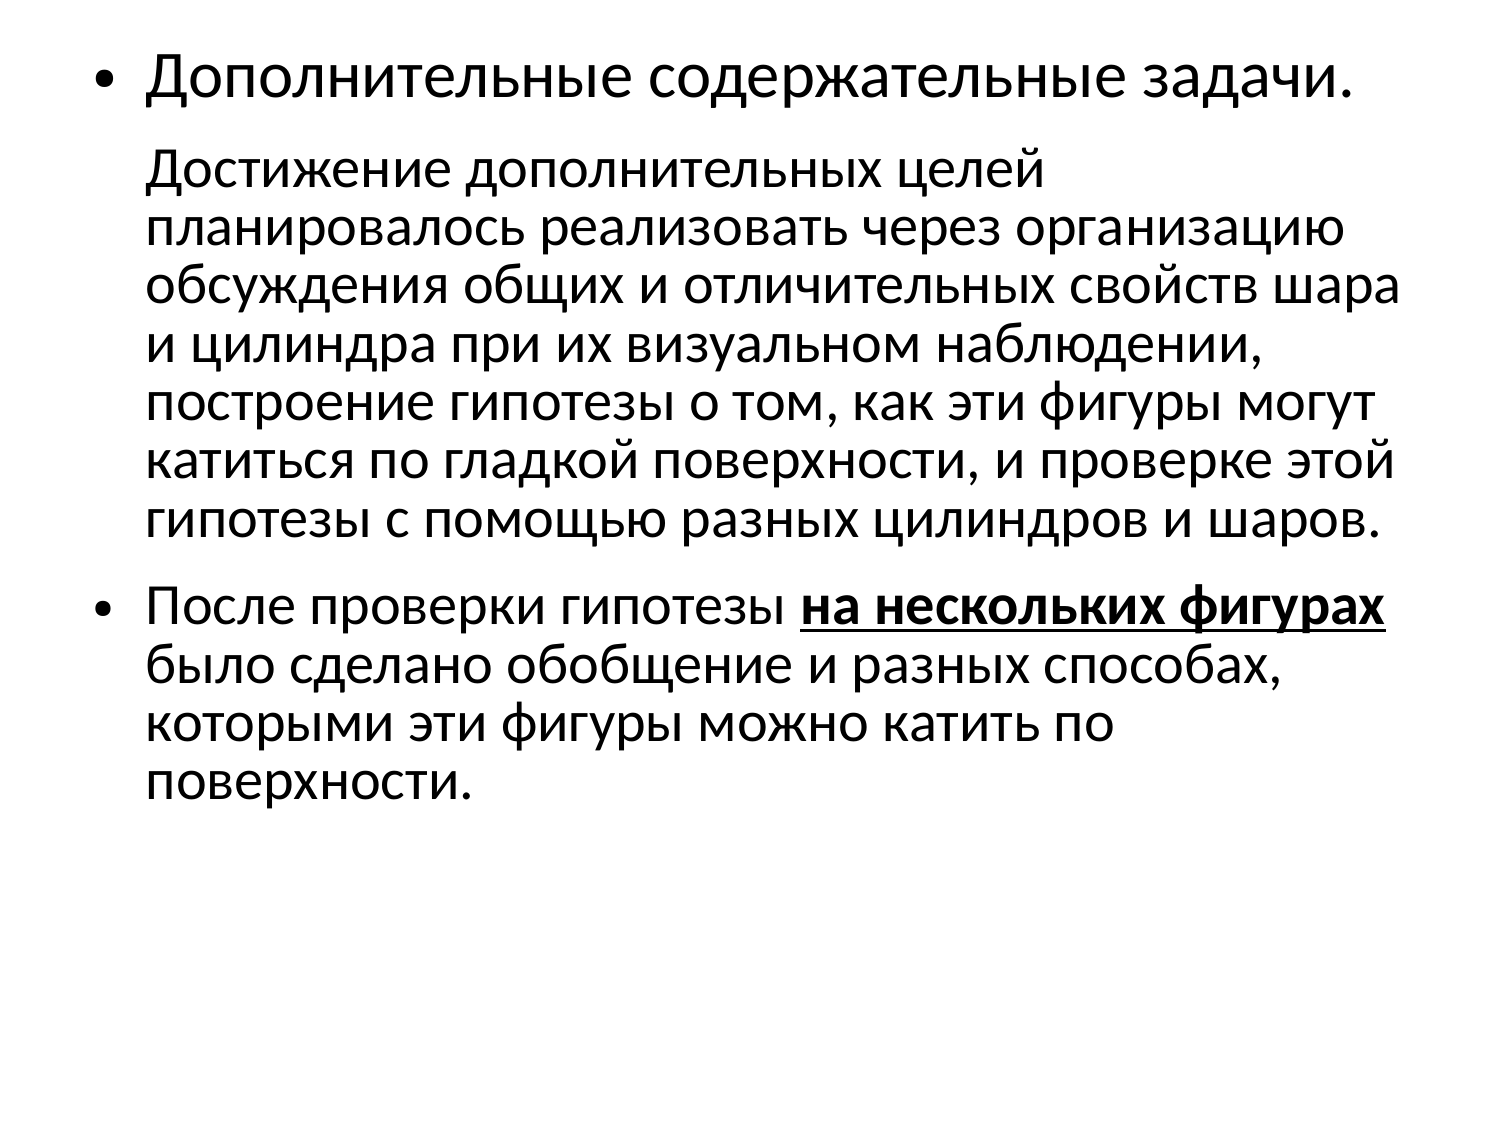

# Дополнительные содержательные задачи.
Достижение дополнительных целей планировалось реализовать через организацию обсуждения общих и отличительных свойств шара и цилиндра при их визуальном наблюдении, построение гипотезы о том, как эти фигуры могут катиться по гладкой поверхности, и проверке этой гипотезы с помощью разных цилиндров и шаров.
После проверки гипотезы на нескольких фигурах было сделано обобщение и разных способах, которыми эти фигуры можно катить по поверхности.